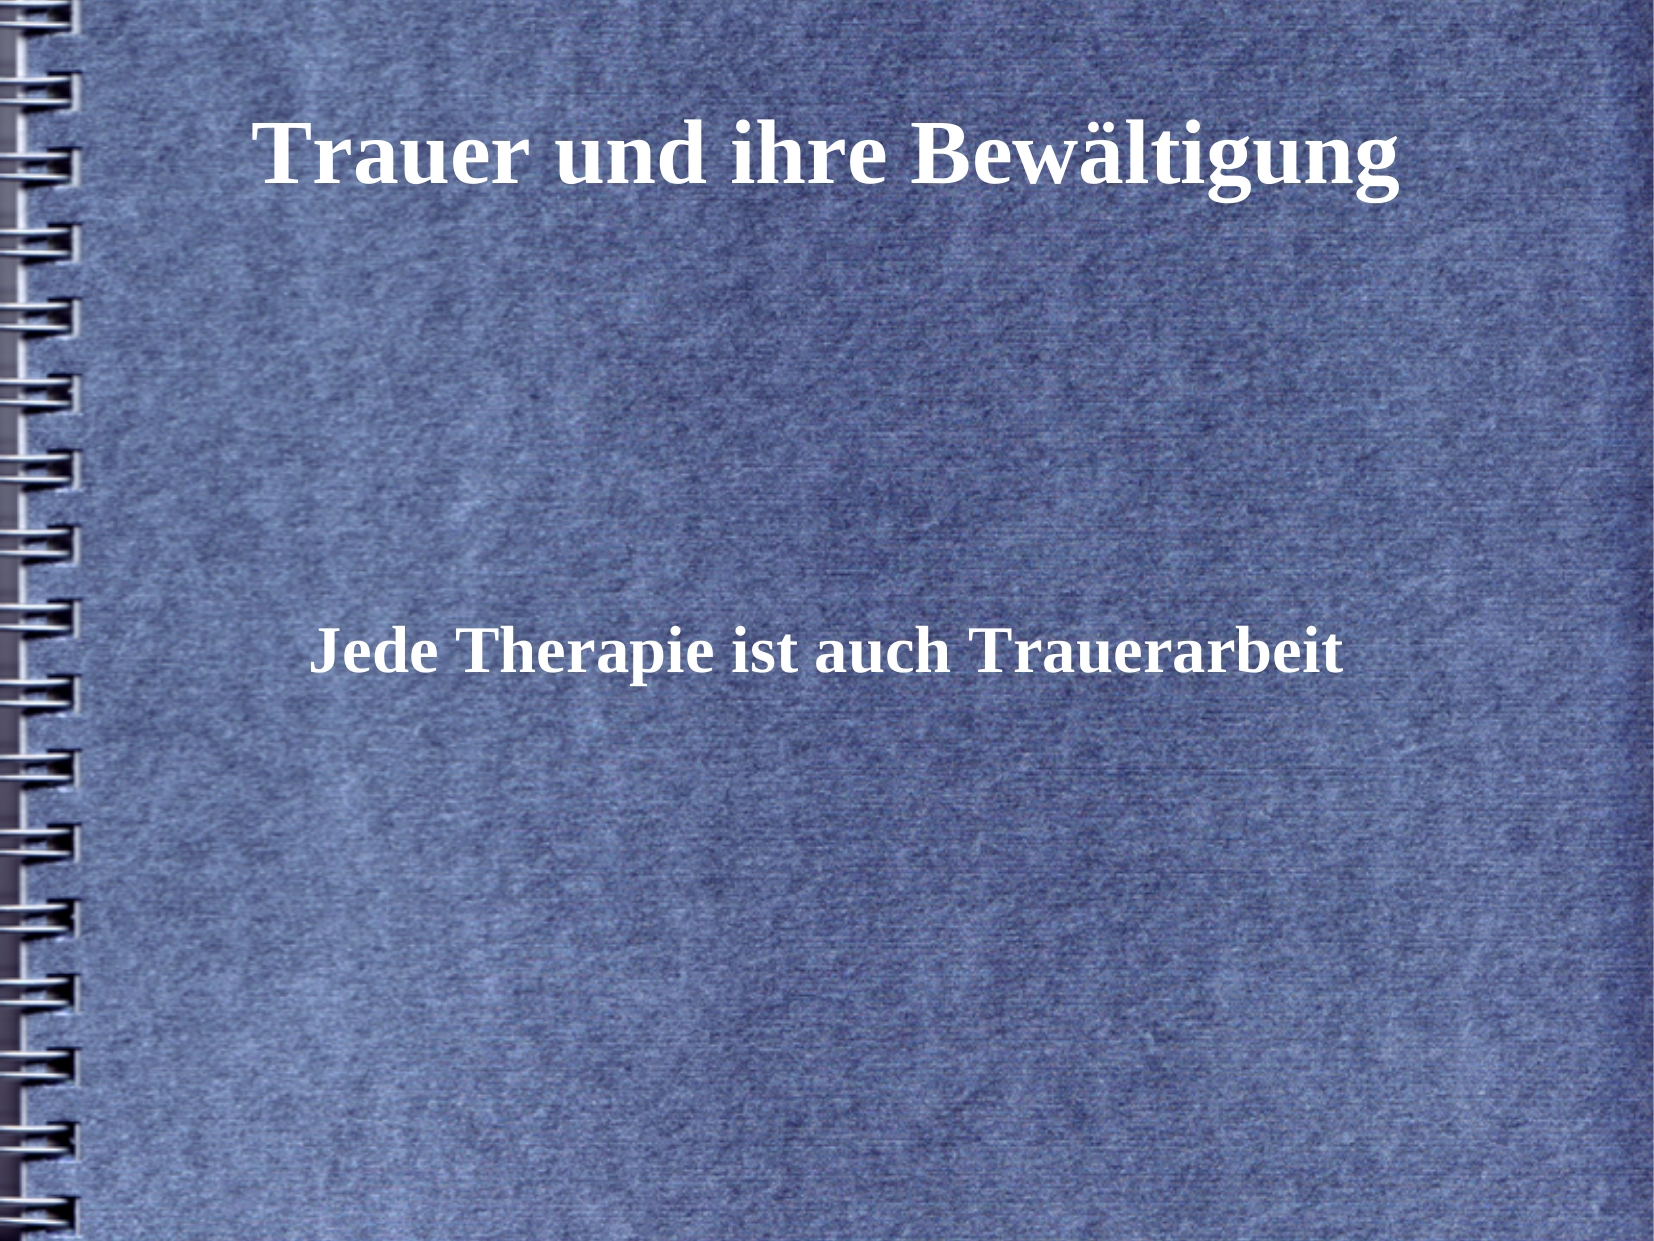

# Trauer und ihre Bewältigung
Jede Therapie ist auch Trauerarbeit